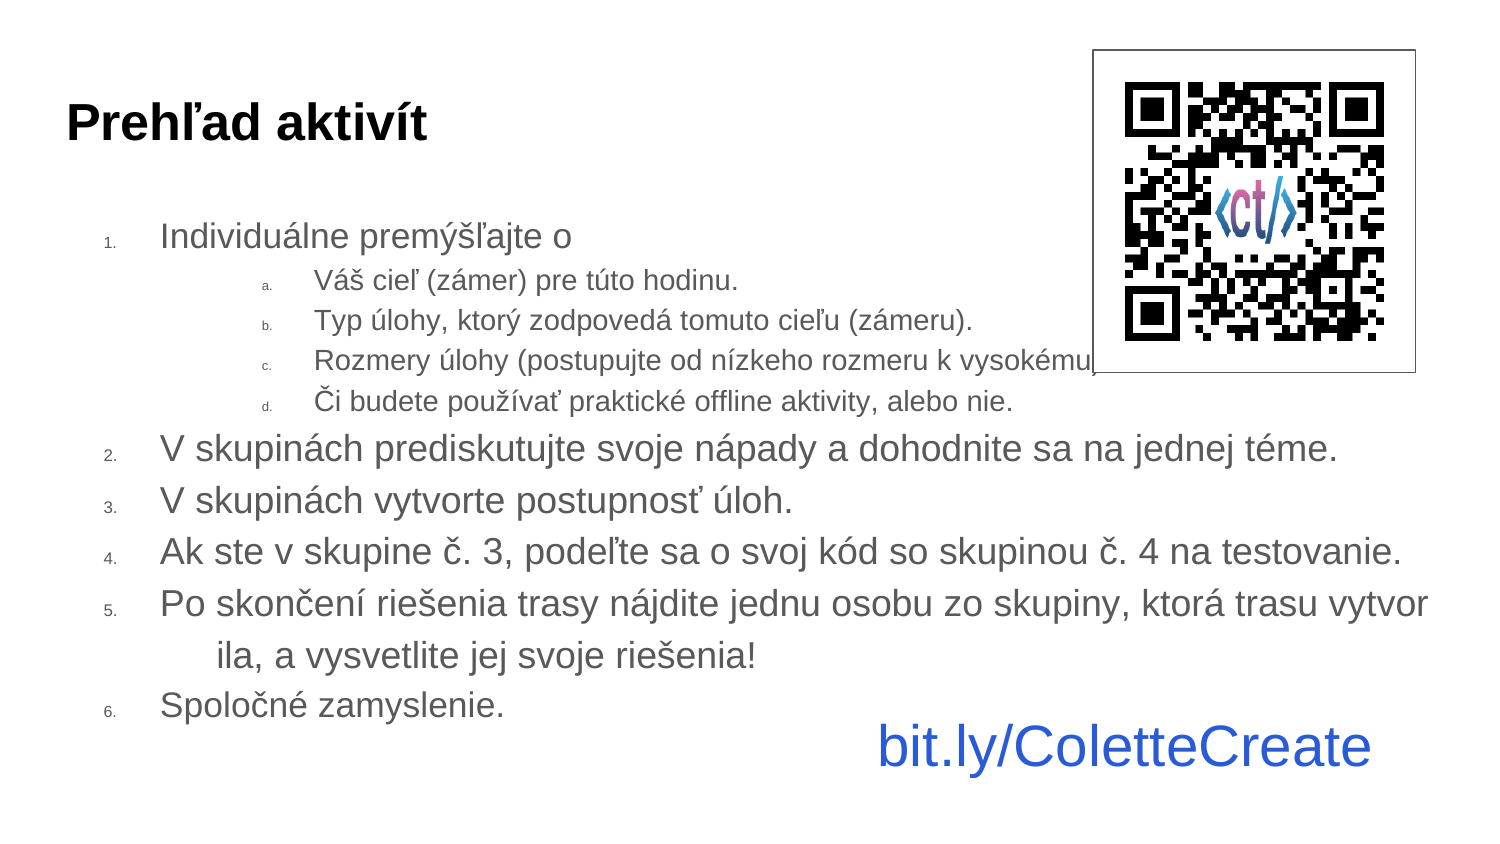

# Prehľad aktivít
Individuálne premýšľajte o
Váš cieľ (zámer) pre túto hodinu.
Typ úlohy, ktorý zodpovedá tomuto cieľu (zámeru).
Rozmery úlohy (postupujte od nízkeho rozmeru k vysokému).
Či budete používať praktické offline aktivity, alebo nie.
V skupinách prediskutujte svoje nápady a dohodnite sa na jednej téme.
V skupinách vytvorte postupnosť úloh.
Ak ste v skupine č. 3, podeľte sa o svoj kód so skupinou č. 4 na testovanie.
Po skončení riešenia trasy nájdite jednu osobu zo skupiny, ktorá trasu vytvorila, a vysvetlite jej svoje riešenia!
Spoločné zamyslenie.
bit.ly/ColetteCreate